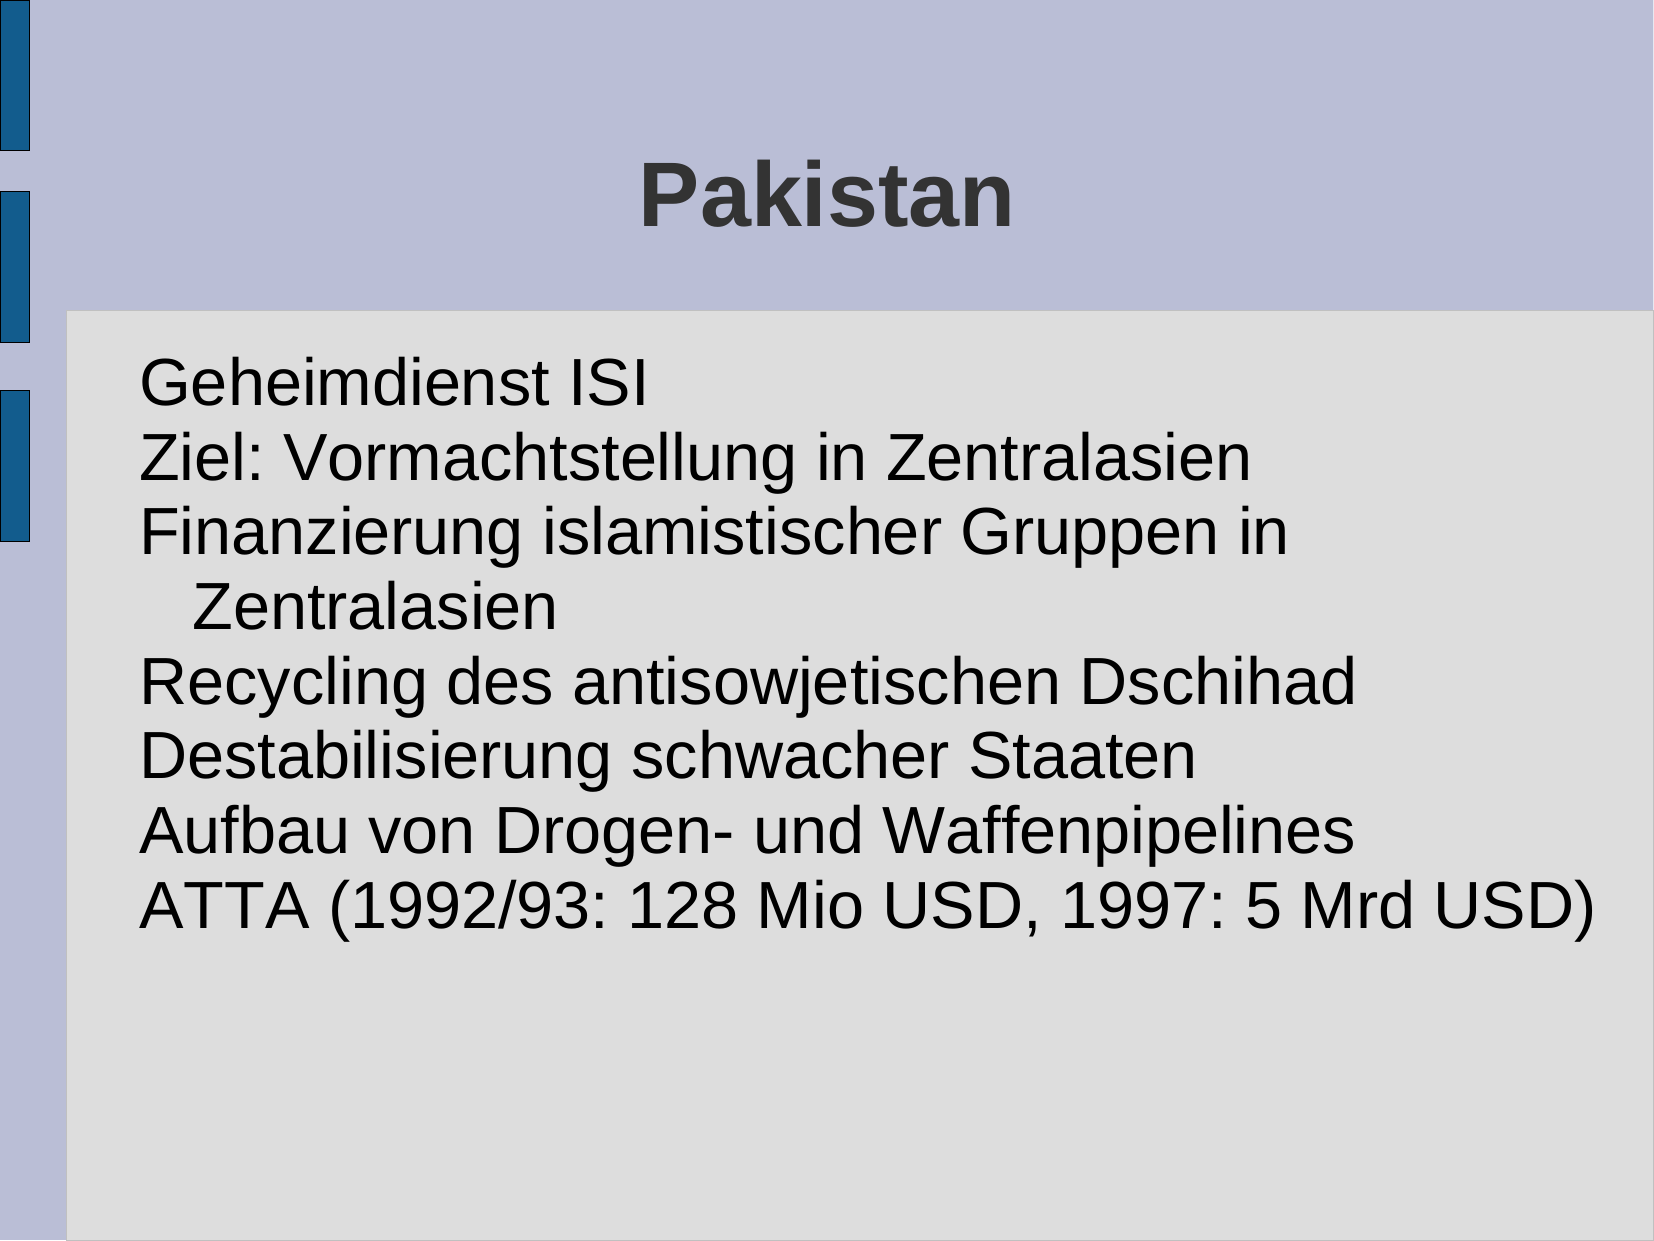

# Pakistan
Geheimdienst ISI
Ziel: Vormachtstellung in Zentralasien
Finanzierung islamistischer Gruppen in Zentralasien
Recycling des antisowjetischen Dschihad
Destabilisierung schwacher Staaten
Aufbau von Drogen- und Waffenpipelines
ATTA (1992/93: 128 Mio USD, 1997: 5 Mrd USD)